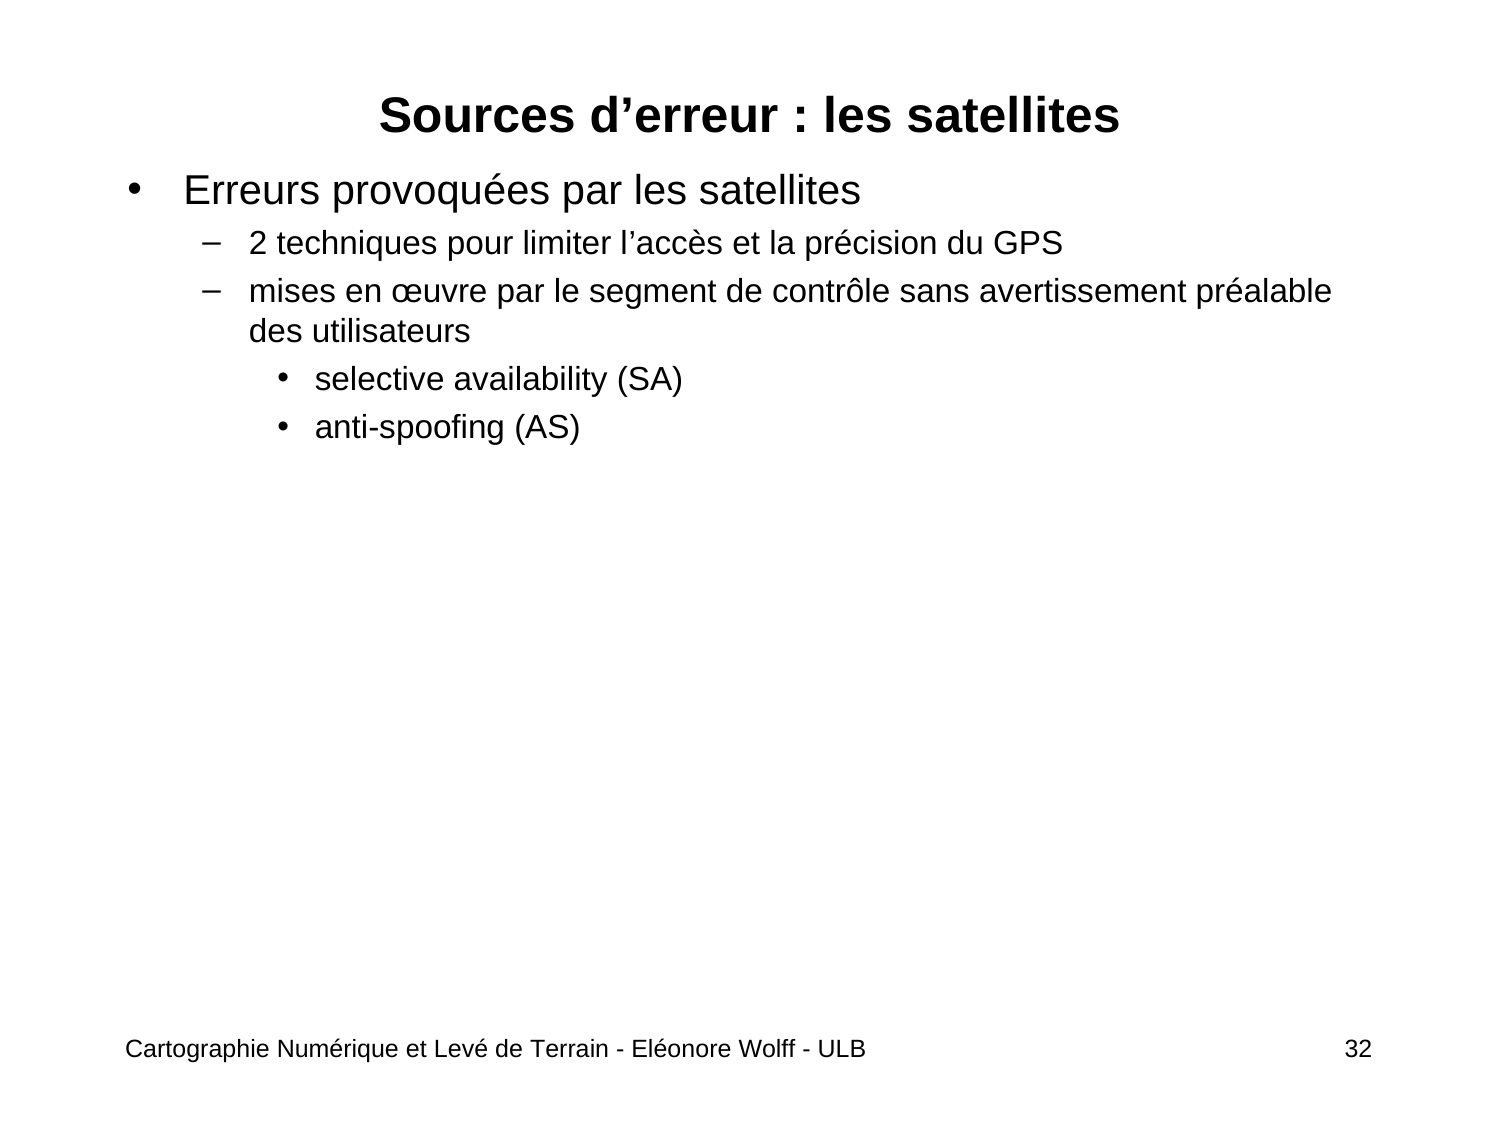

# Sources d’erreur : les satellites
Erreurs provoquées par les satellites
2 techniques pour limiter l’accès et la précision du GPS
mises en œuvre par le segment de contrôle sans avertissement préalable des utilisateurs
selective availability (SA)‏
anti-spoofing (AS)‏
Cartographie Numérique et Levé de Terrain - Eléonore Wolff - ULB